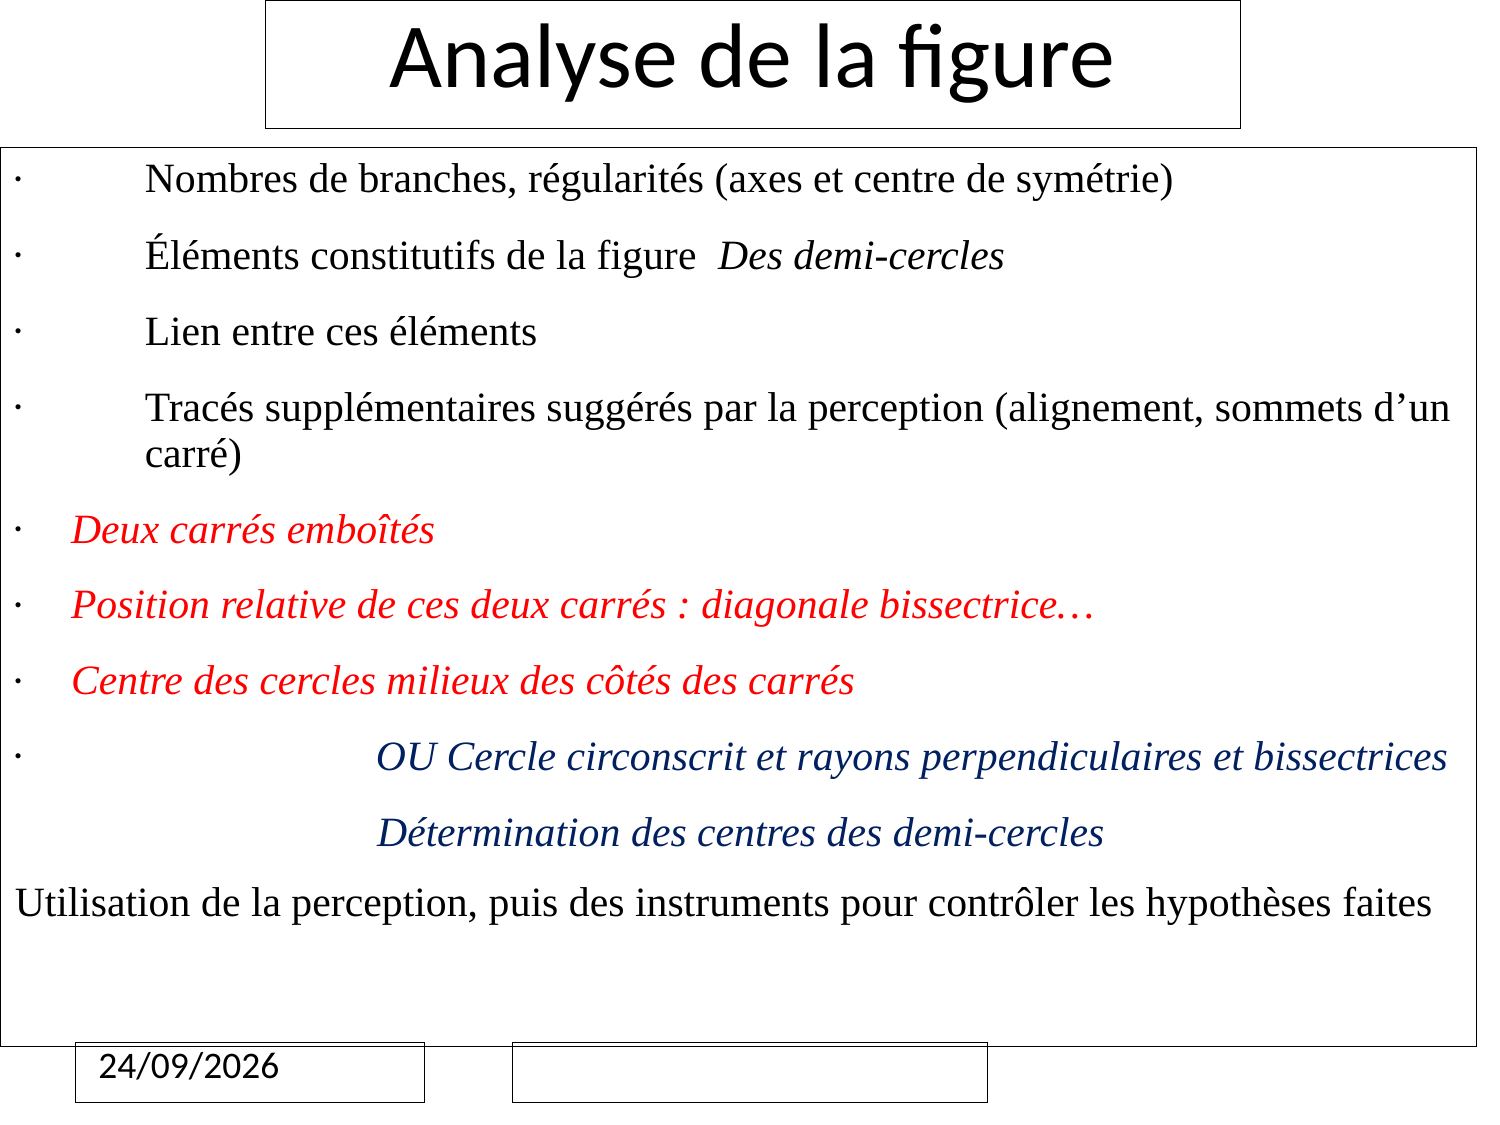

# Analyse de la figure
	Nombres de branches, régularités (axes et centre de symétrie)
	Éléments constitutifs de la figure Des demi-cercles
	Lien entre ces éléments
	Tracés supplémentaires suggérés par la perception (alignement, sommets d’un 	carré)
Deux carrés emboîtés
Position relative de ces deux carrés : diagonale bissectrice…
Centre des cercles milieux des côtés des carrés
	 OU Cercle circonscrit et rayons perpendiculaires et bissectrices
 Détermination des centres des demi-cercles
Utilisation de la perception, puis des instruments pour contrôler les hypothèses faites